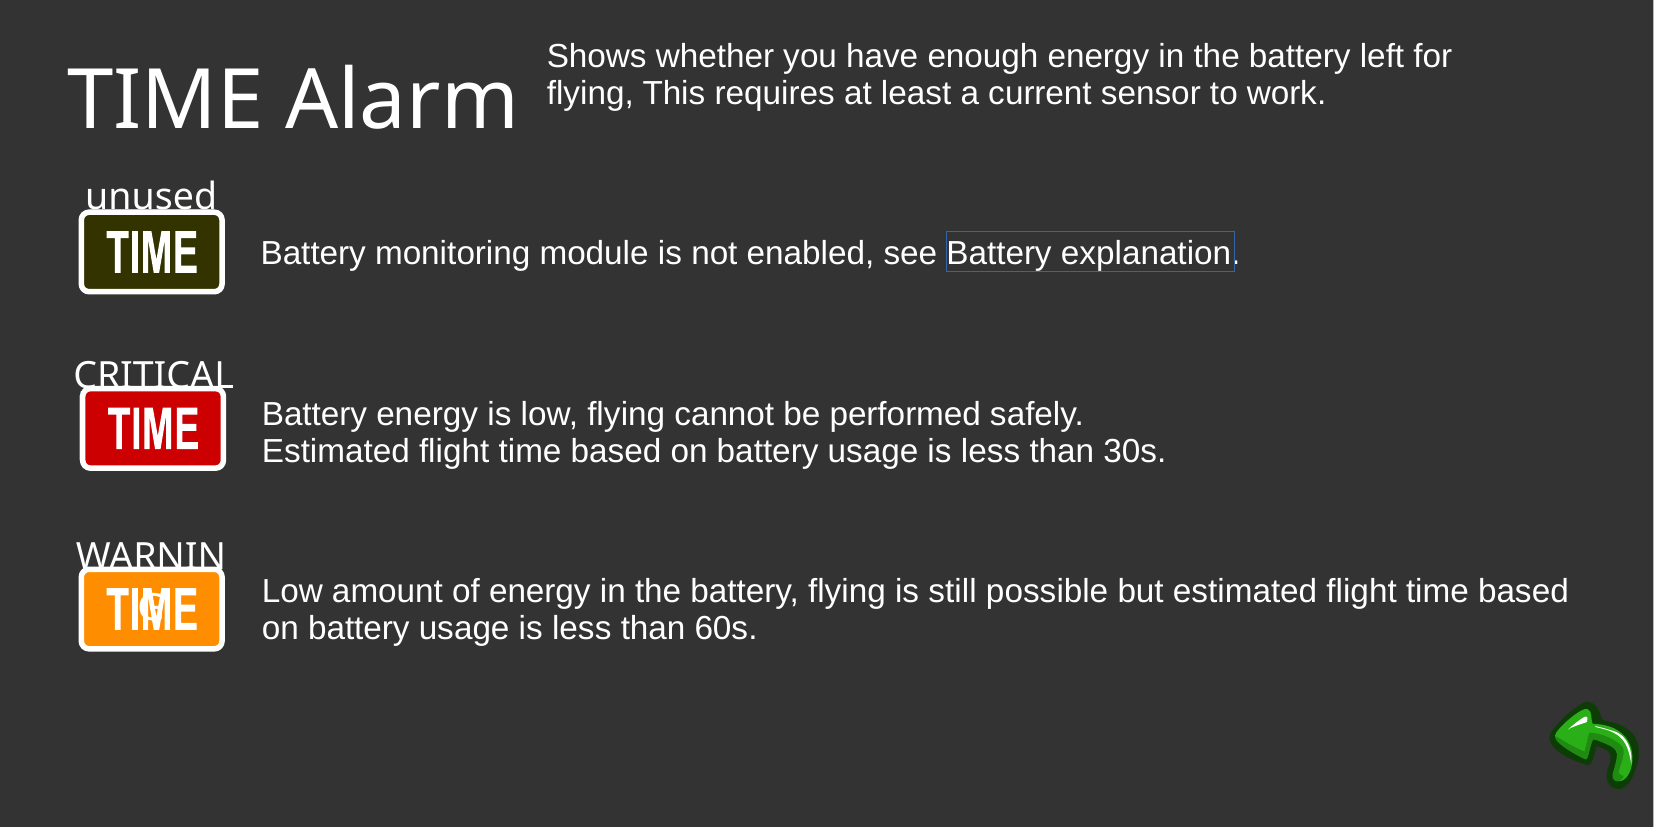

TIME Alarm
Shows whether you have enough energy in the battery left for flying, This requires at least a current sensor to work.
unused
Battery monitoring module is not enabled, see Battery explanation.
CRITICAL
Battery energy is low, flying cannot be performed safely.
Estimated flight time based on battery usage is less than 30s.
WARNING
Low amount of energy in the battery, flying is still possible but estimated flight time based on battery usage is less than 60s.